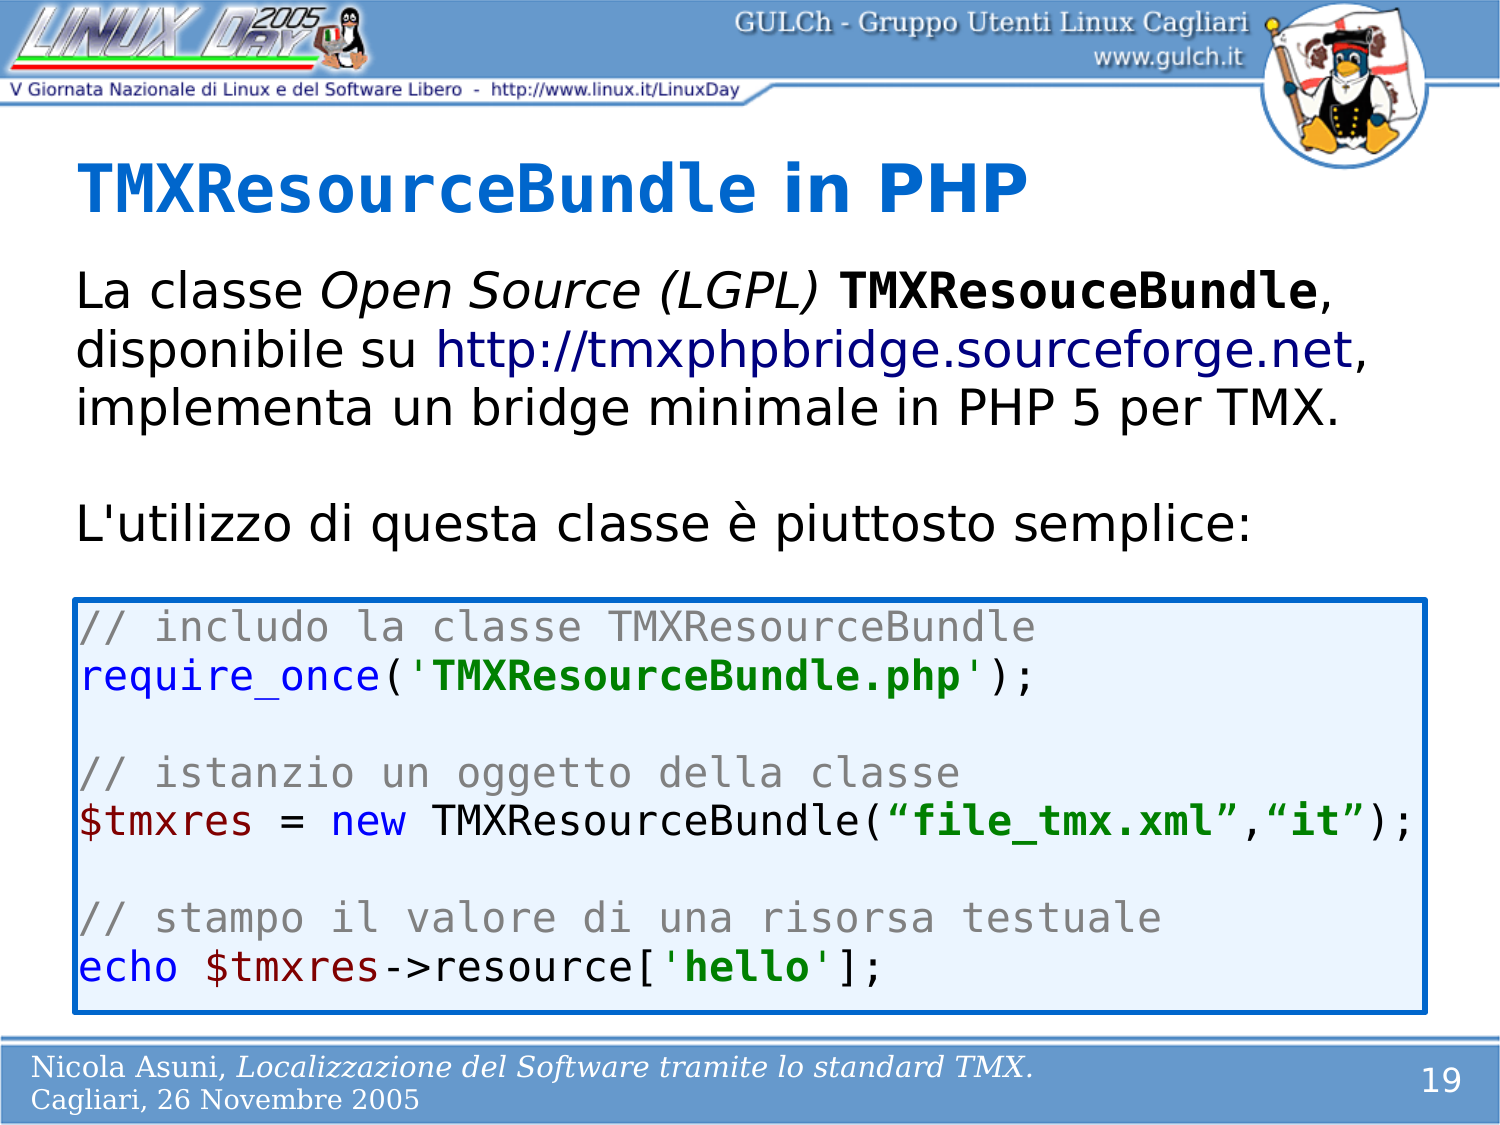

TMXResourceBundle in PHP
La classe Open Source (LGPL) TMXResouceBundle, disponibile su http://tmxphpbridge.sourceforge.net, implementa un bridge minimale in PHP 5 per TMX.
L'utilizzo di questa classe è piuttosto semplice:
// includo la classe TMXResourceBundle
require_once('TMXResourceBundle.php');
// istanzio un oggetto della classe
$tmxres = new TMXResourceBundle(“file_tmx.xml”,“it”);
// stampo il valore di una risorsa testuale
echo $tmxres->resource['hello'];